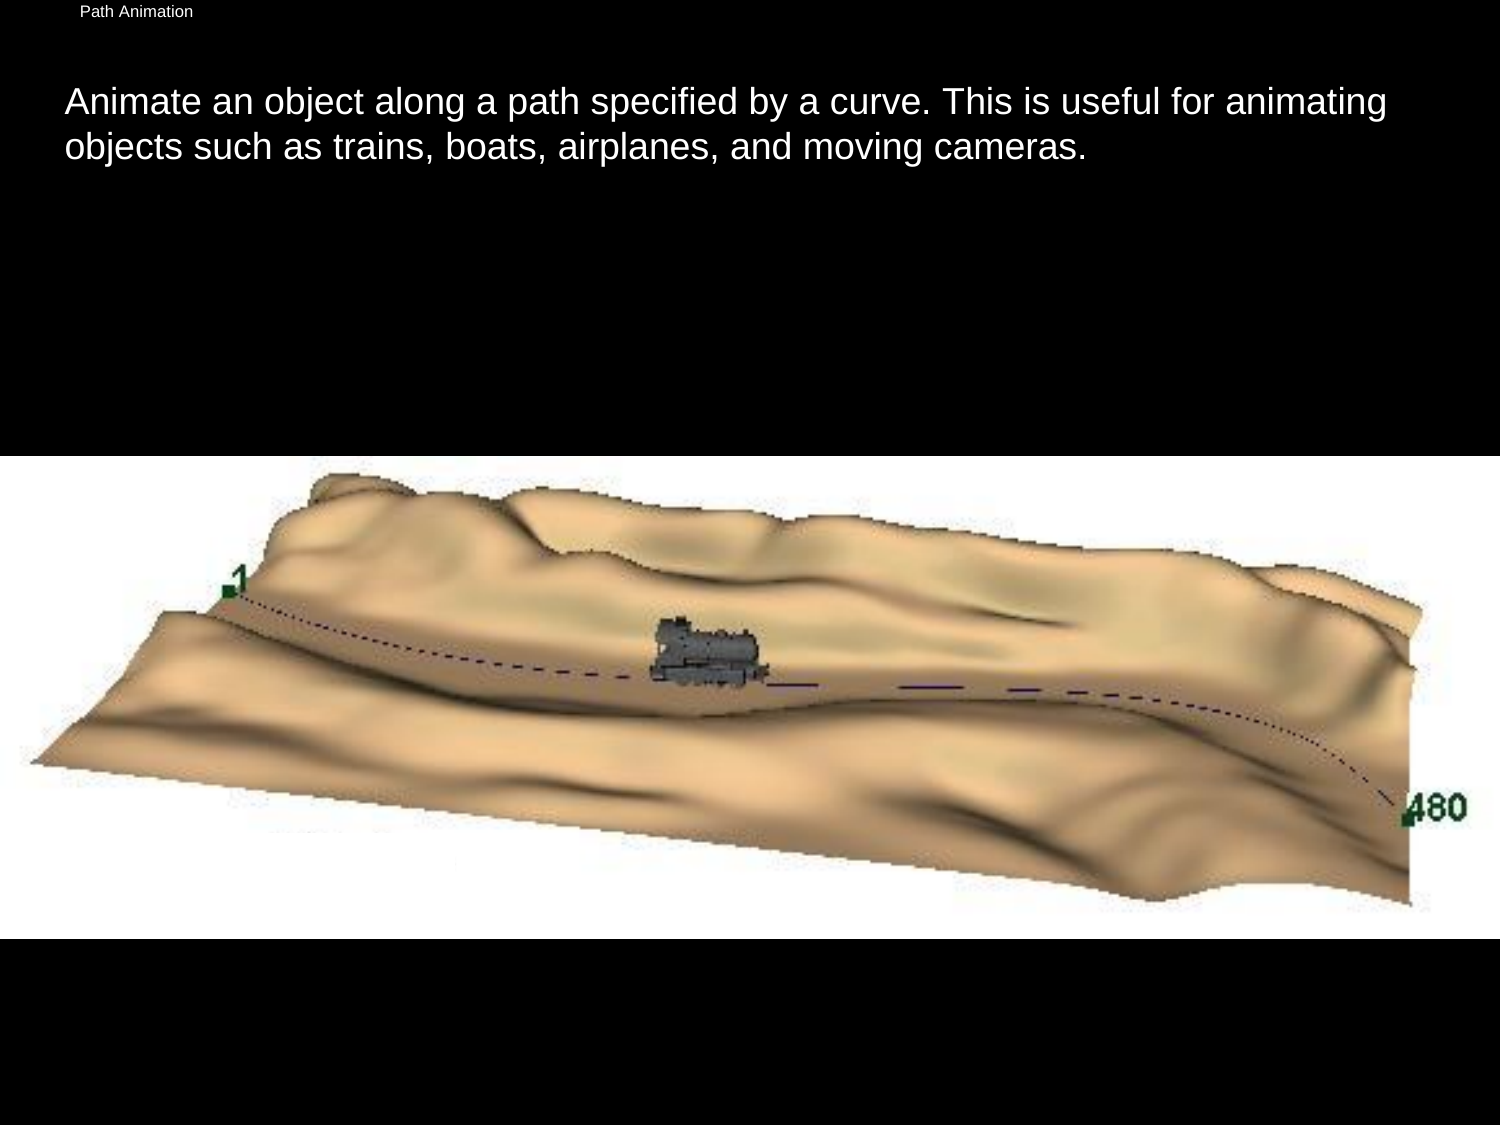

# Path Animation
Animate an object along a path specified by a curve. This is useful for animating objects such as trains, boats, airplanes, and moving cameras.